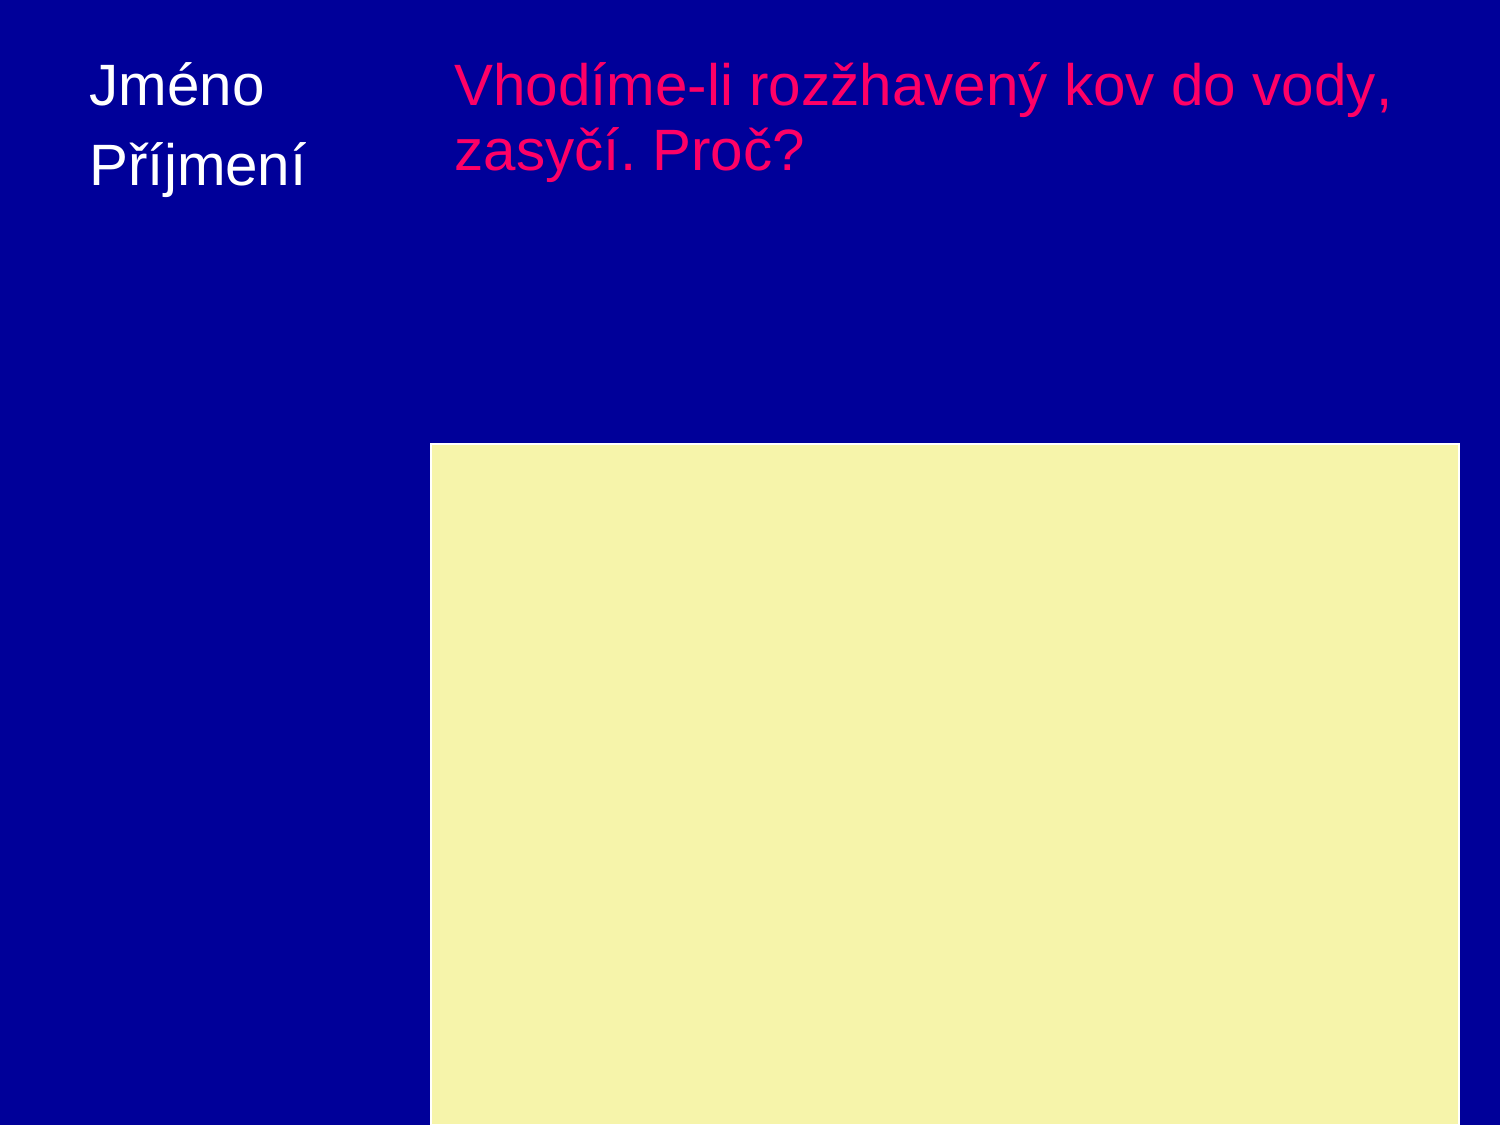

Jméno
Příjmení
Vhodíme-li rozžhavený kov do vody, zasyčí. Proč?
V nejbližším okolí kovu dochází k varu vody.
Bubliny vodní páry však v okolní chladné vodě
za vzniku uvedeného zvuku zanikají, protože
klesá tlak vodní páry a bubliny s třeskem
zanikají.